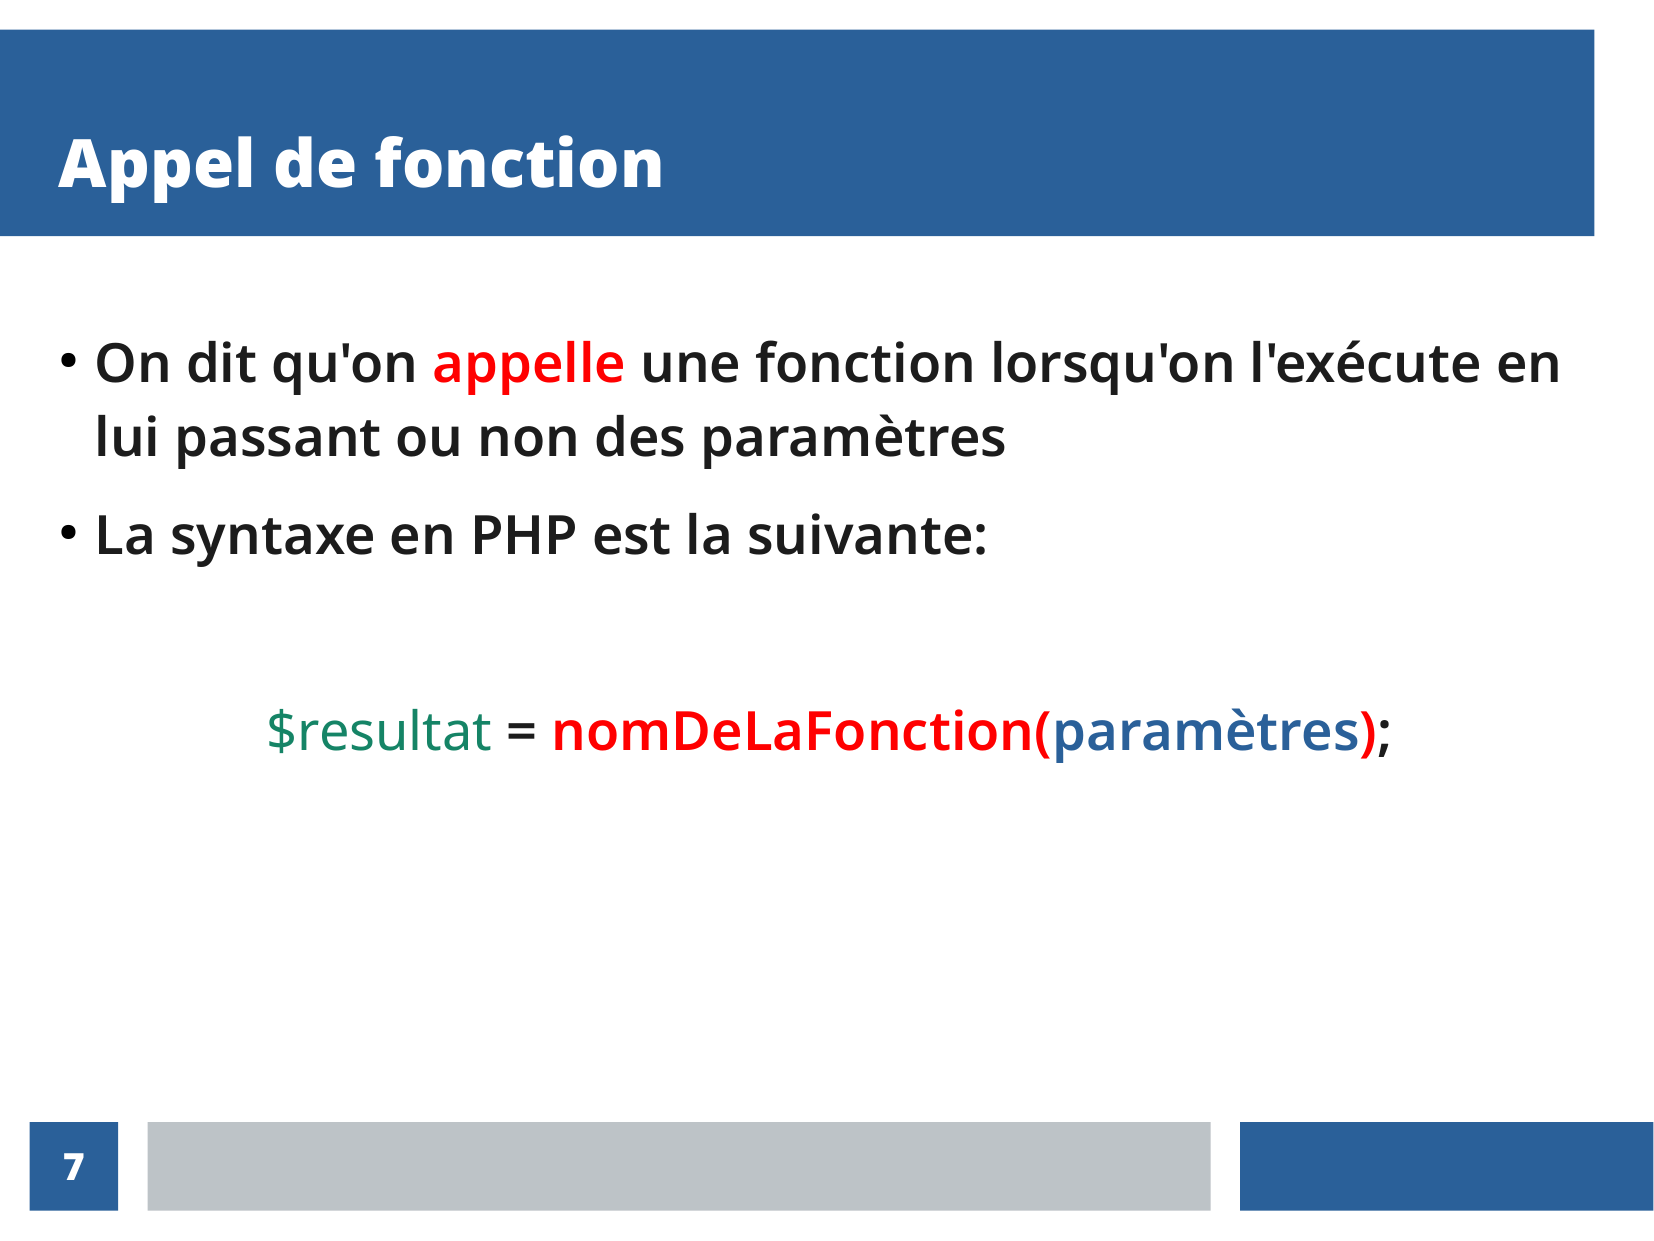

# Appel de fonction
On dit qu'on appelle une fonction lorsqu'on l'exécute en lui passant ou non des paramètres
La syntaxe en PHP est la suivante:
$resultat = nomDeLaFonction(paramètres);
7